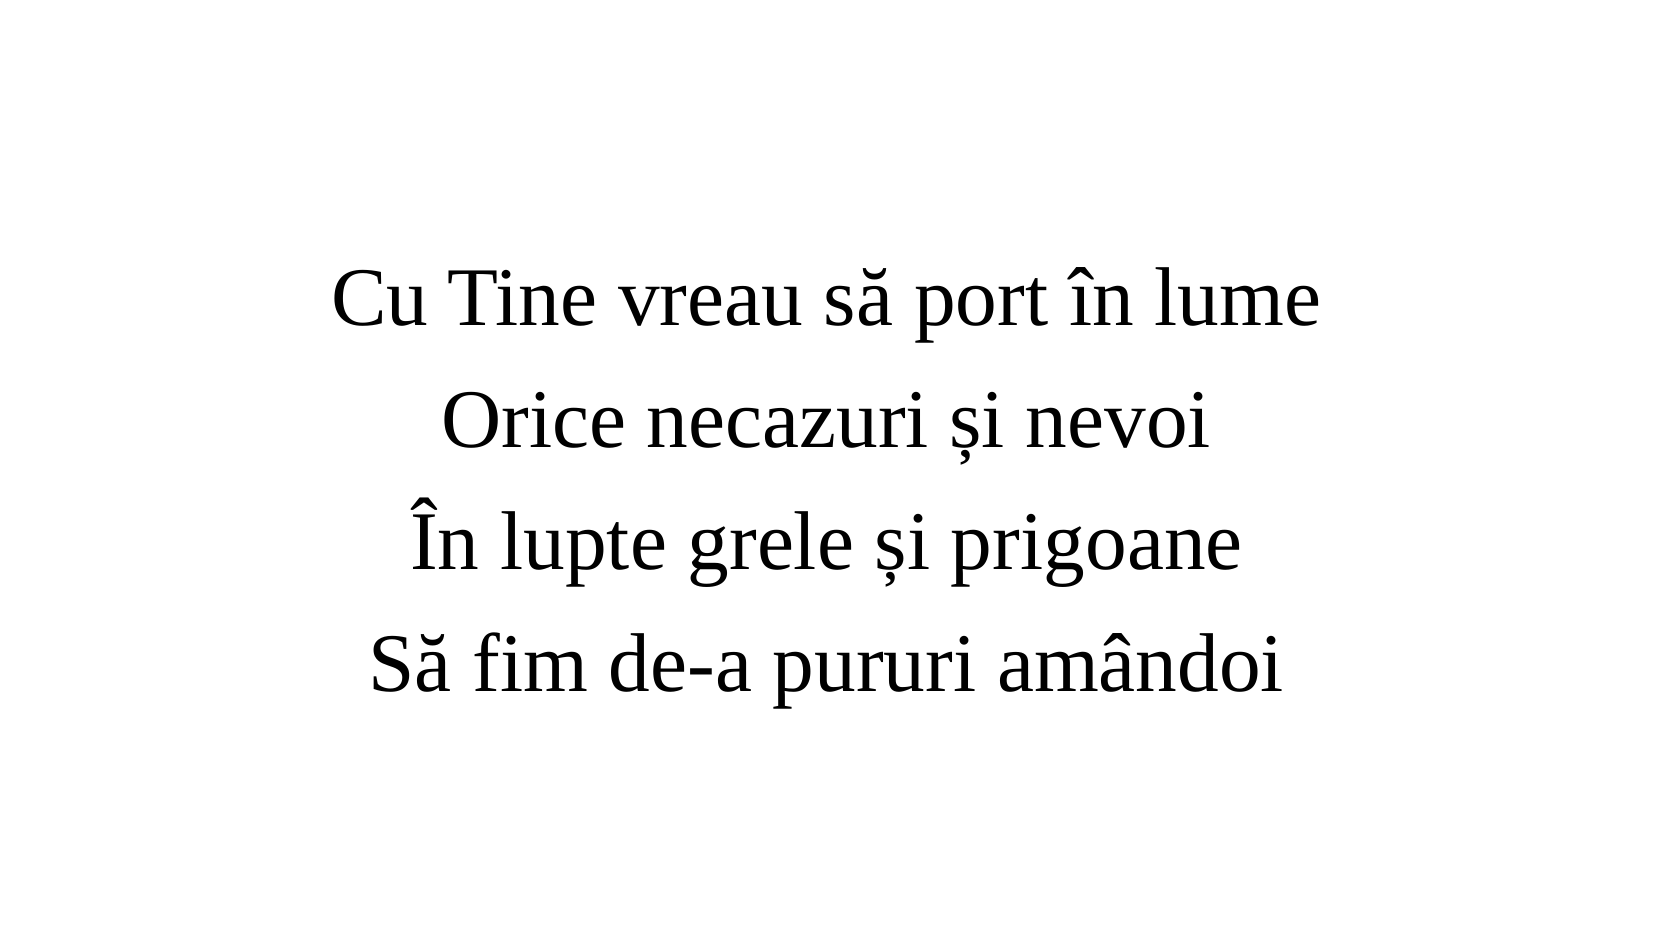

# Cu Tine vreau să port în lume
Orice necazuri și nevoi
În lupte grele și prigoane
Să fim de-a pururi amândoi